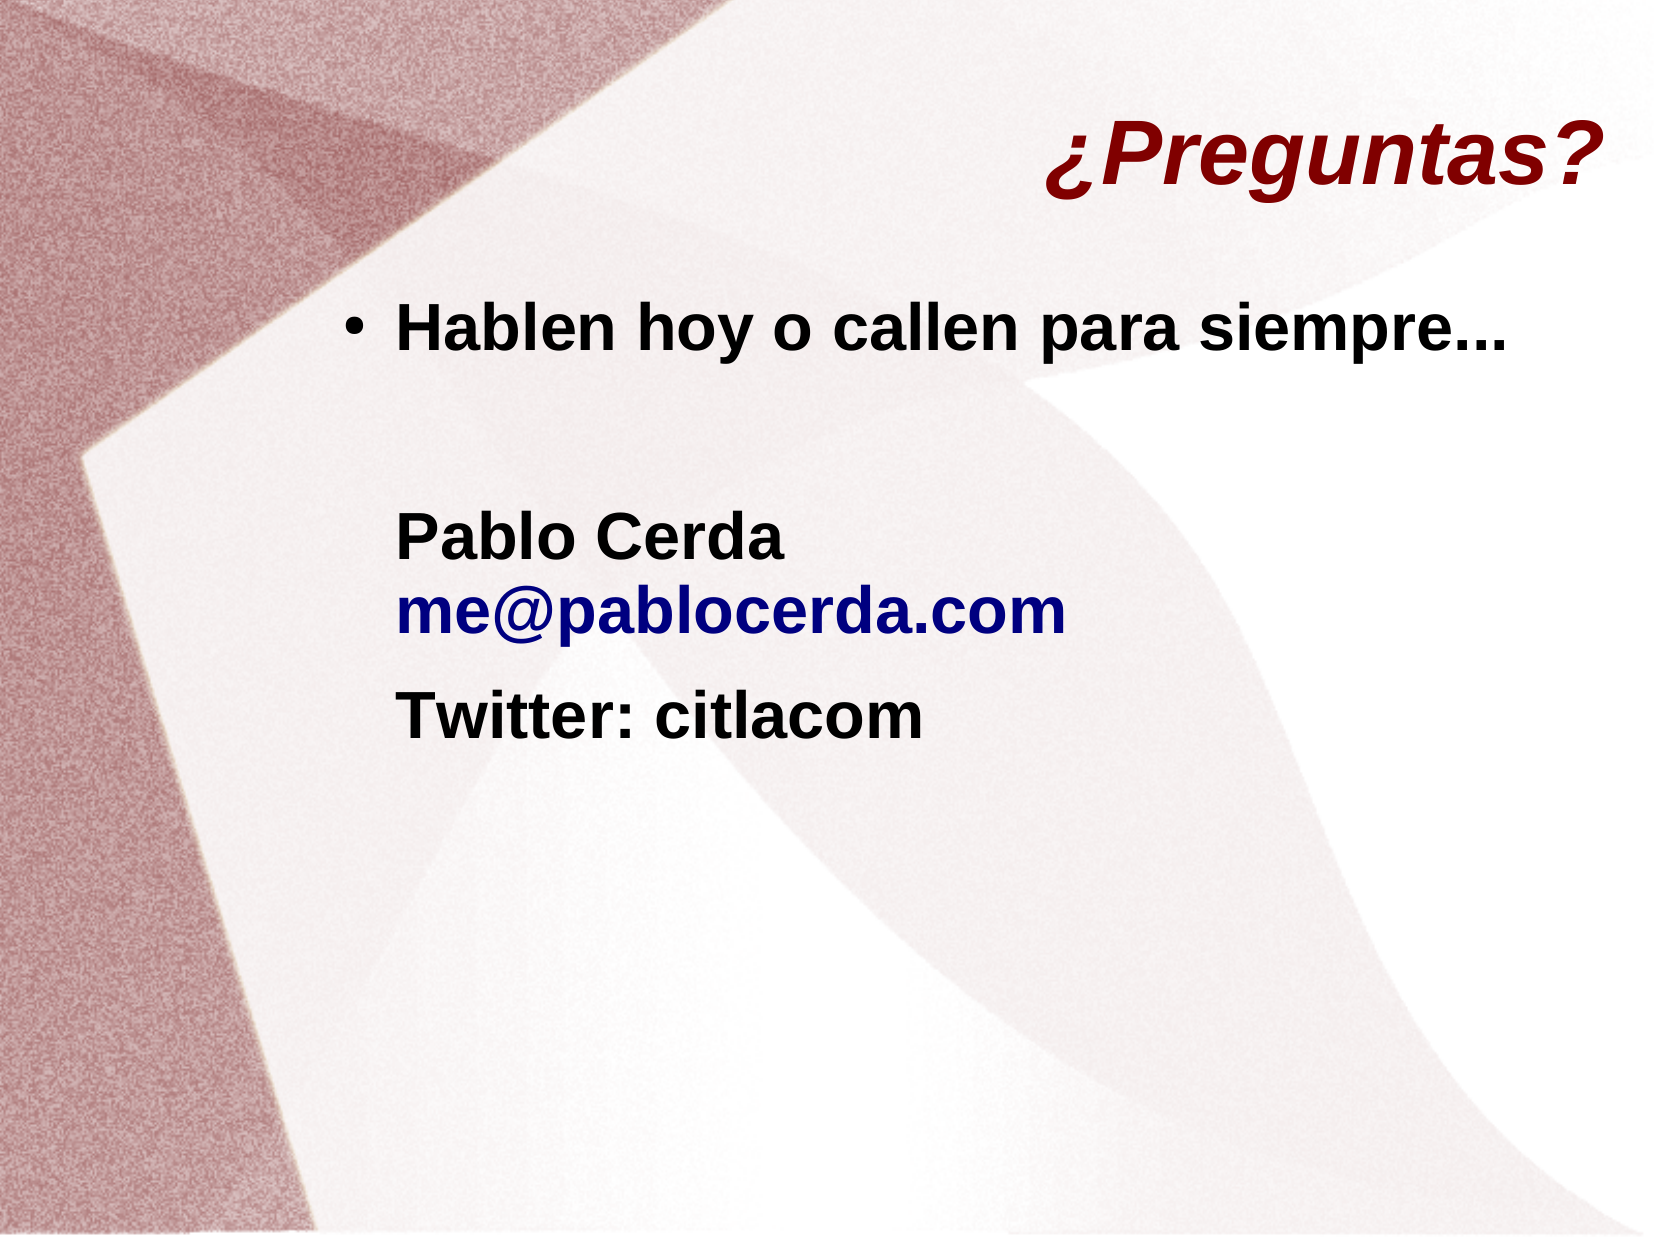

# ¿Preguntas?
Hablen hoy o callen para siempre...
Pablo Cerda
me@pablocerda.com
Twitter: citlacom